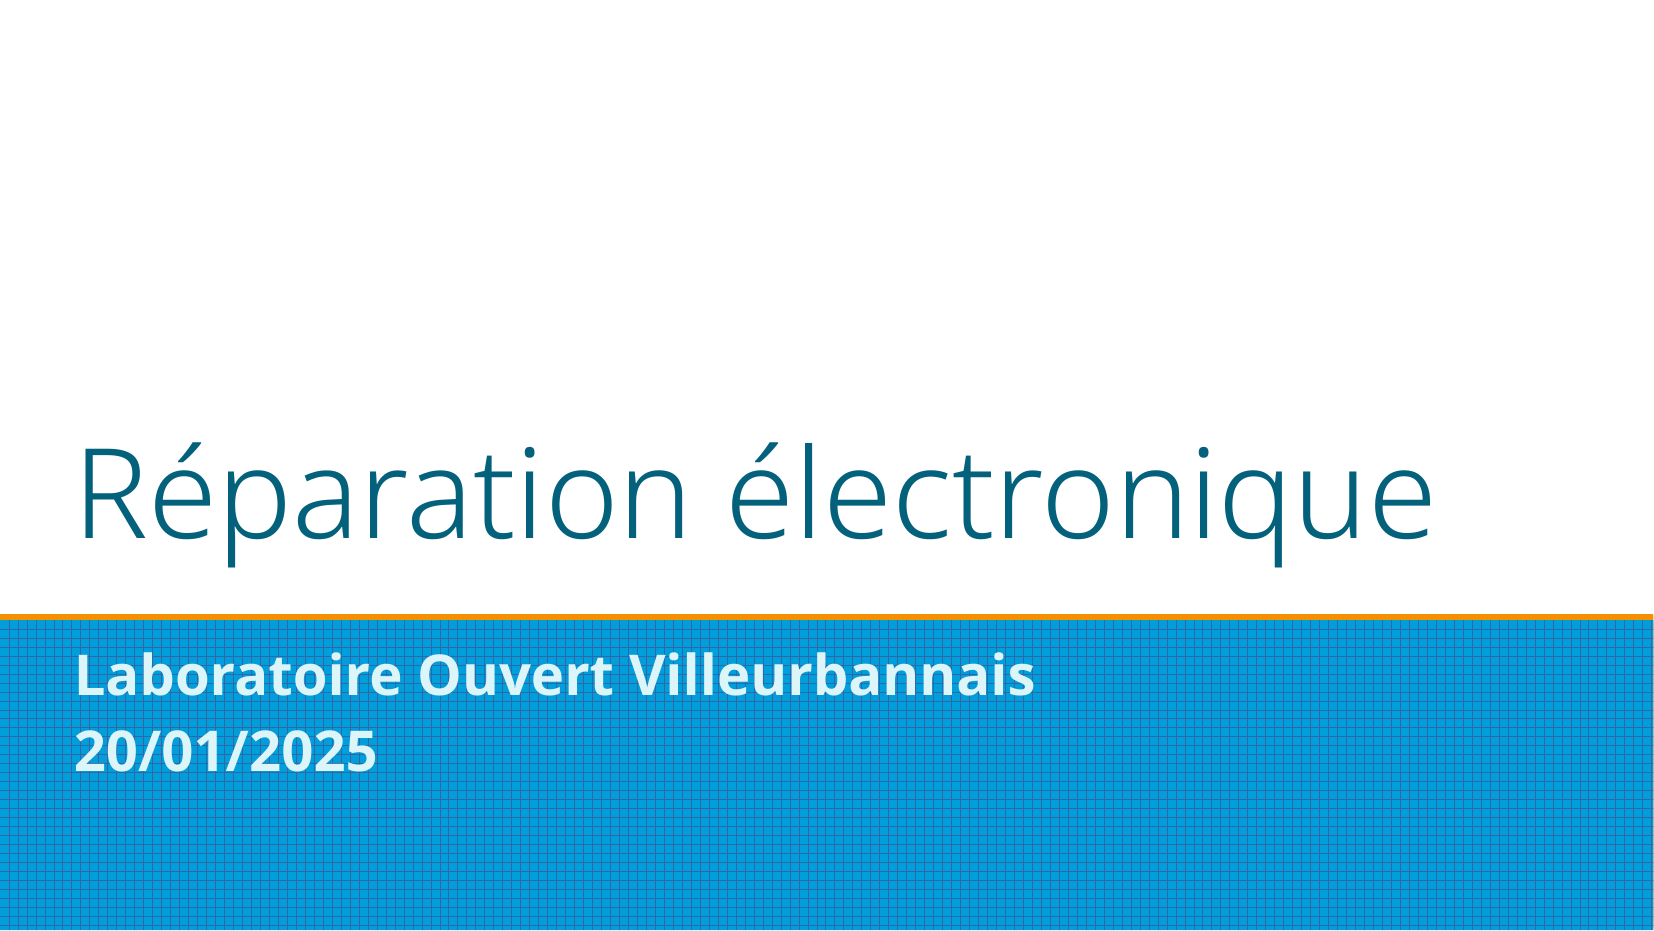

# Réparation électronique
Laboratoire Ouvert Villeurbannais
20/01/2025